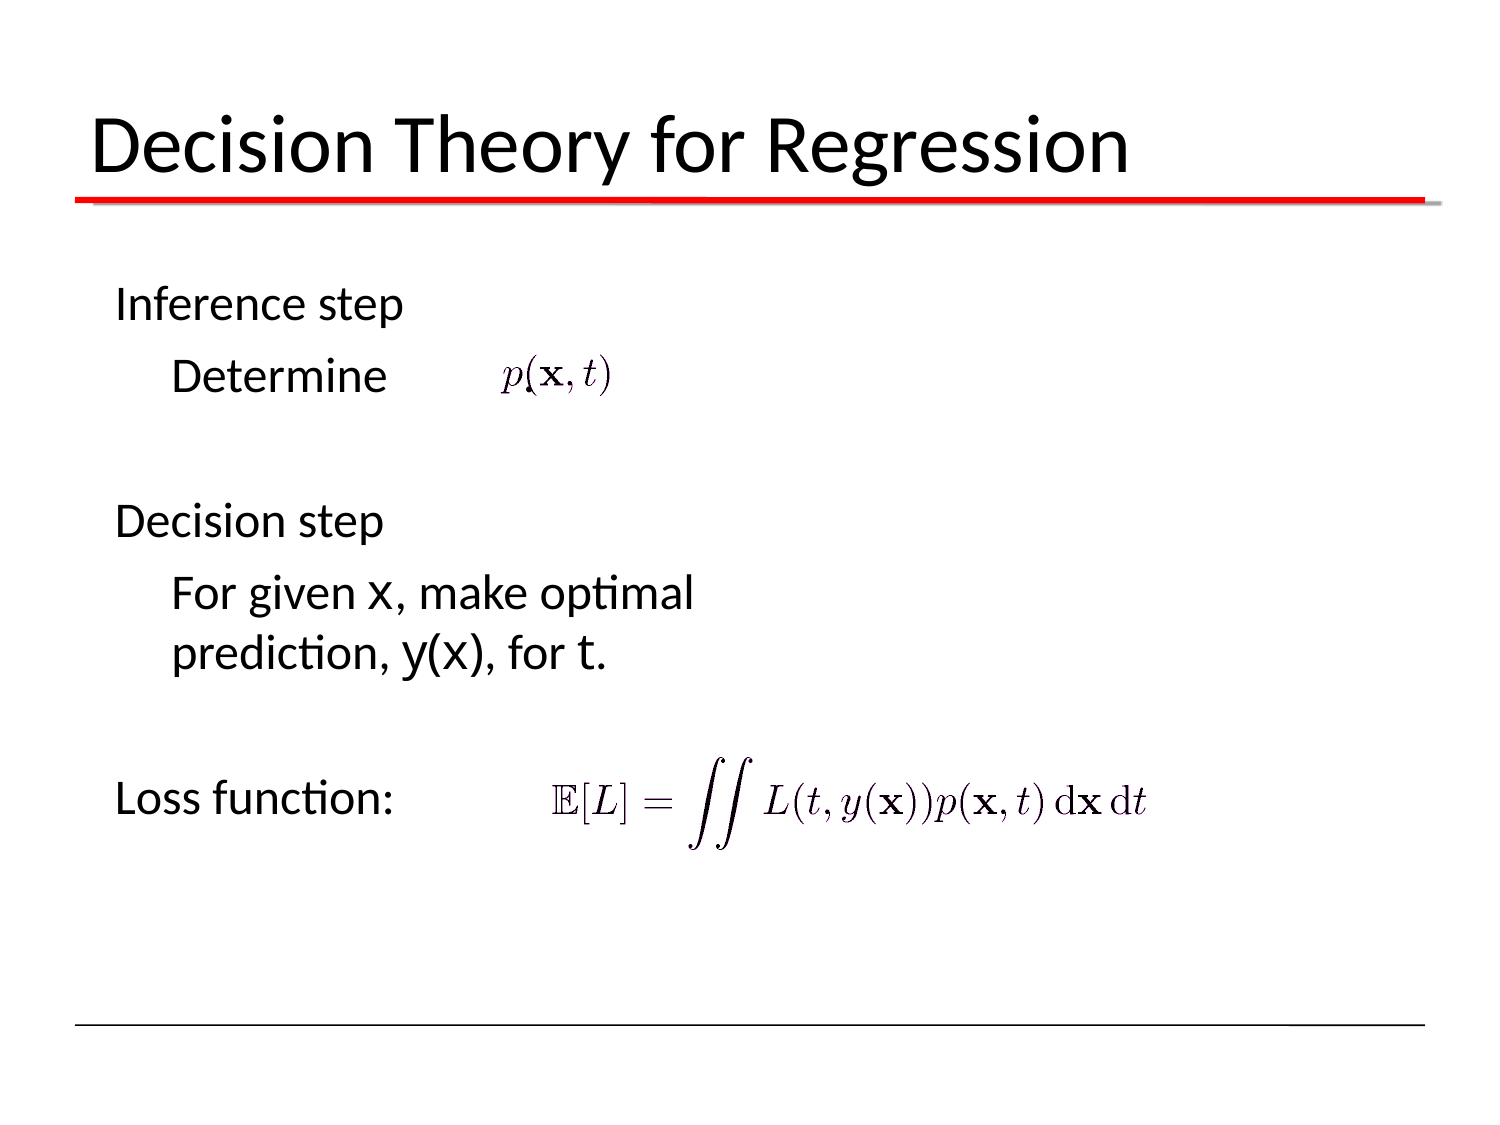

# Decision Theory for Regression
Inference step
	Determine .
Decision step
	For given x, make optimal
prediction, y(x), for t.
Loss function: